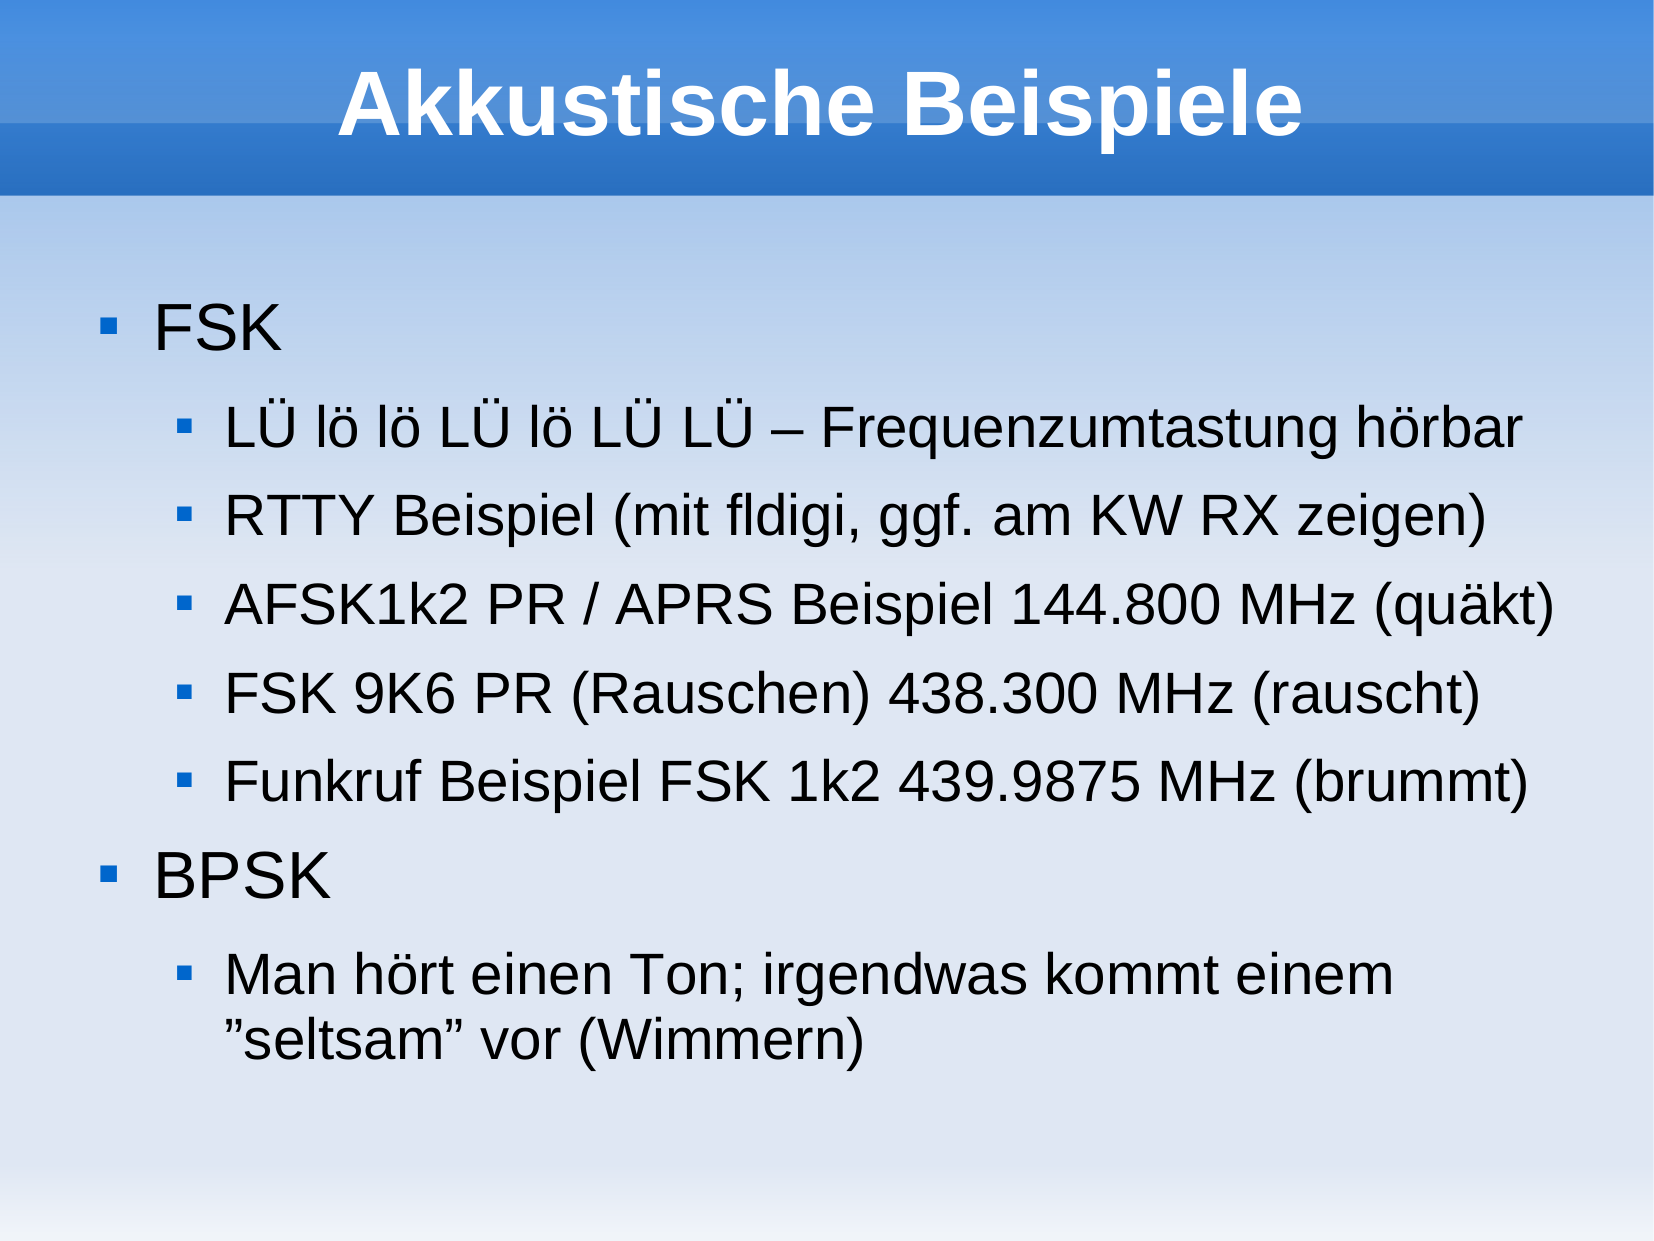

# Akkustische Beispiele
FSK
LÜ lö lö LÜ lö LÜ LÜ – Frequenzumtastung hörbar
RTTY Beispiel (mit fldigi, ggf. am KW RX zeigen)
AFSK1k2 PR / APRS Beispiel 144.800 MHz (quäkt)
FSK 9K6 PR (Rauschen) 438.300 MHz (rauscht)
Funkruf Beispiel FSK 1k2 439.9875 MHz (brummt)
BPSK
Man hört einen Ton; irgendwas kommt einem ”seltsam” vor (Wimmern)